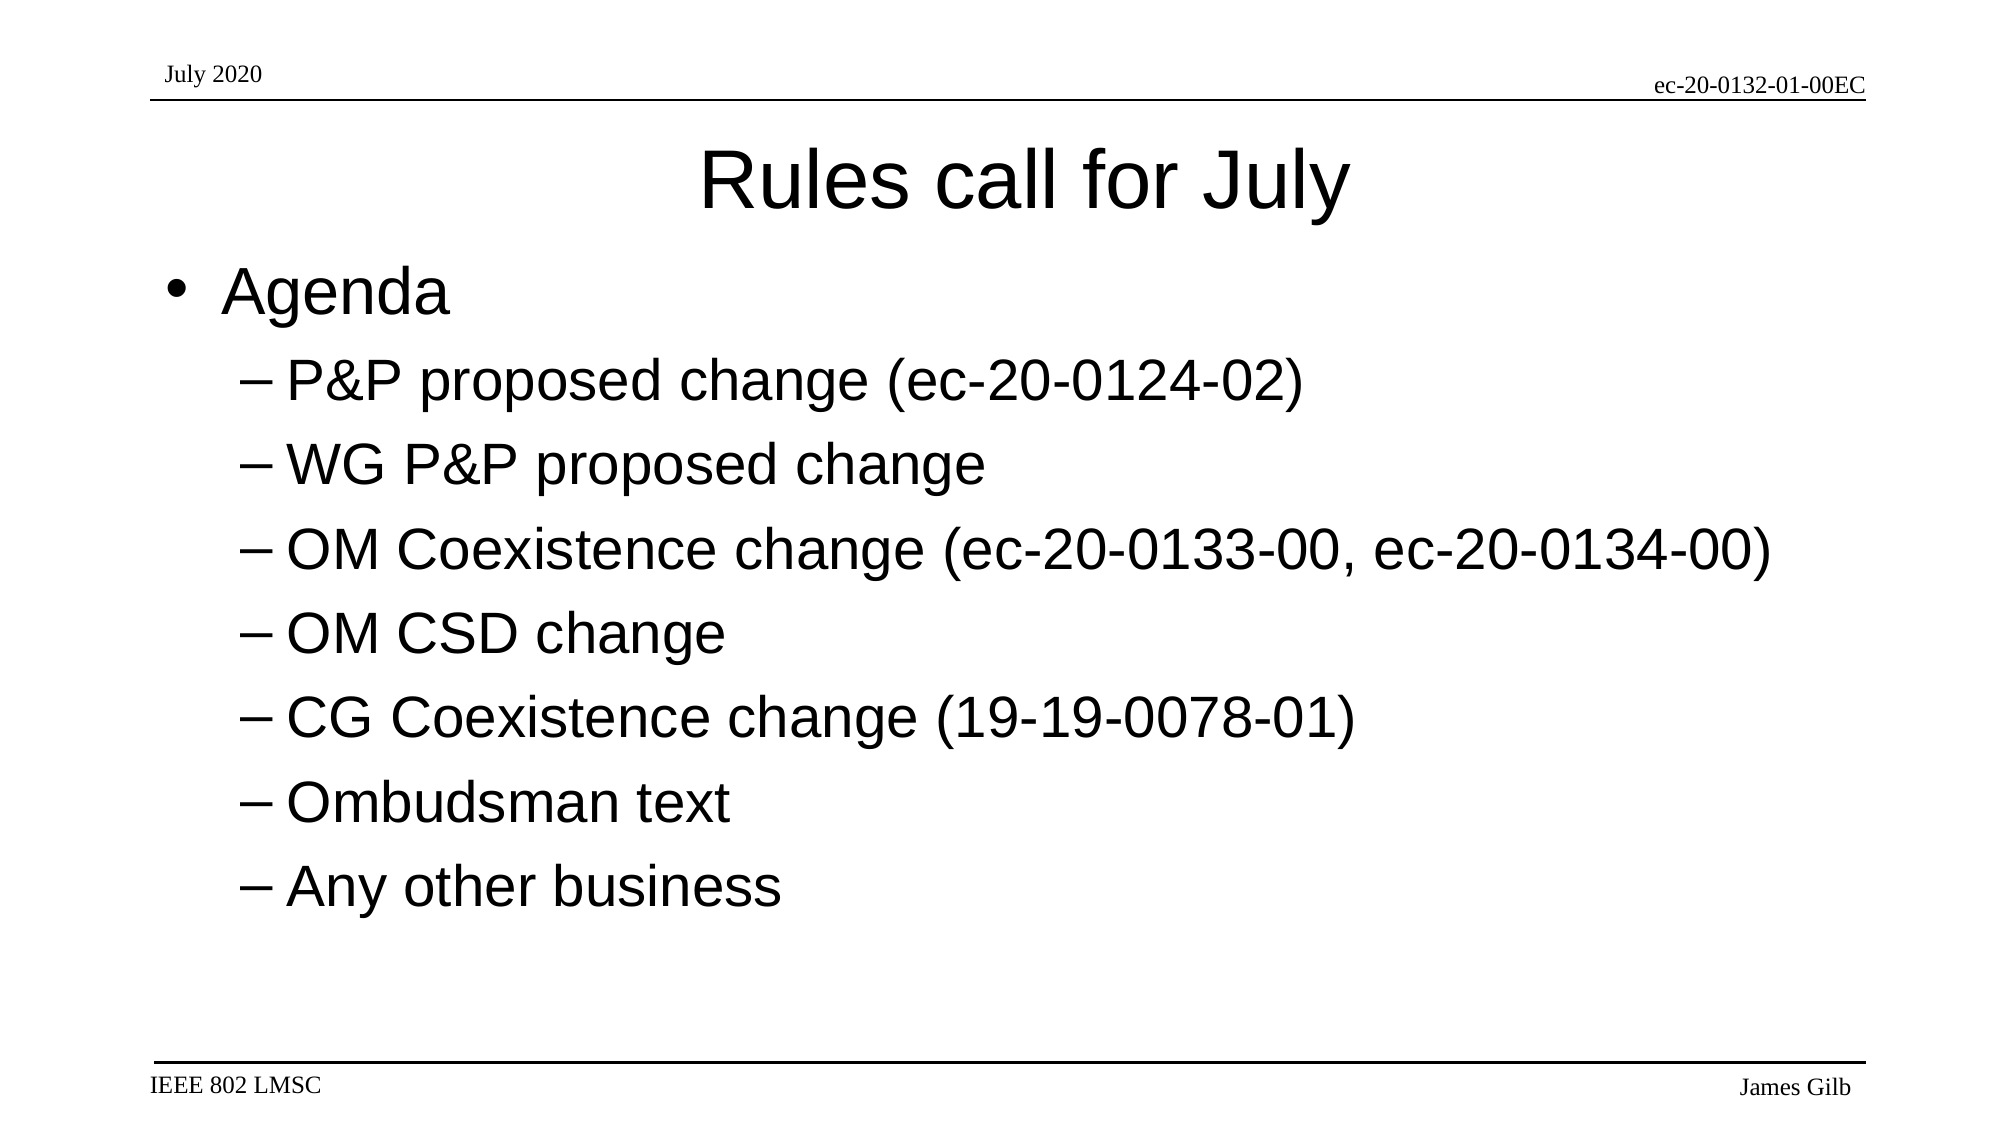

# Rules call for July
Agenda
P&P proposed change (ec-20-0124-02)
WG P&P proposed change
OM Coexistence change (ec-20-0133-00, ec-20-0134-00)
OM CSD change
CG Coexistence change (19-19-0078-01)
Ombudsman text
Any other business